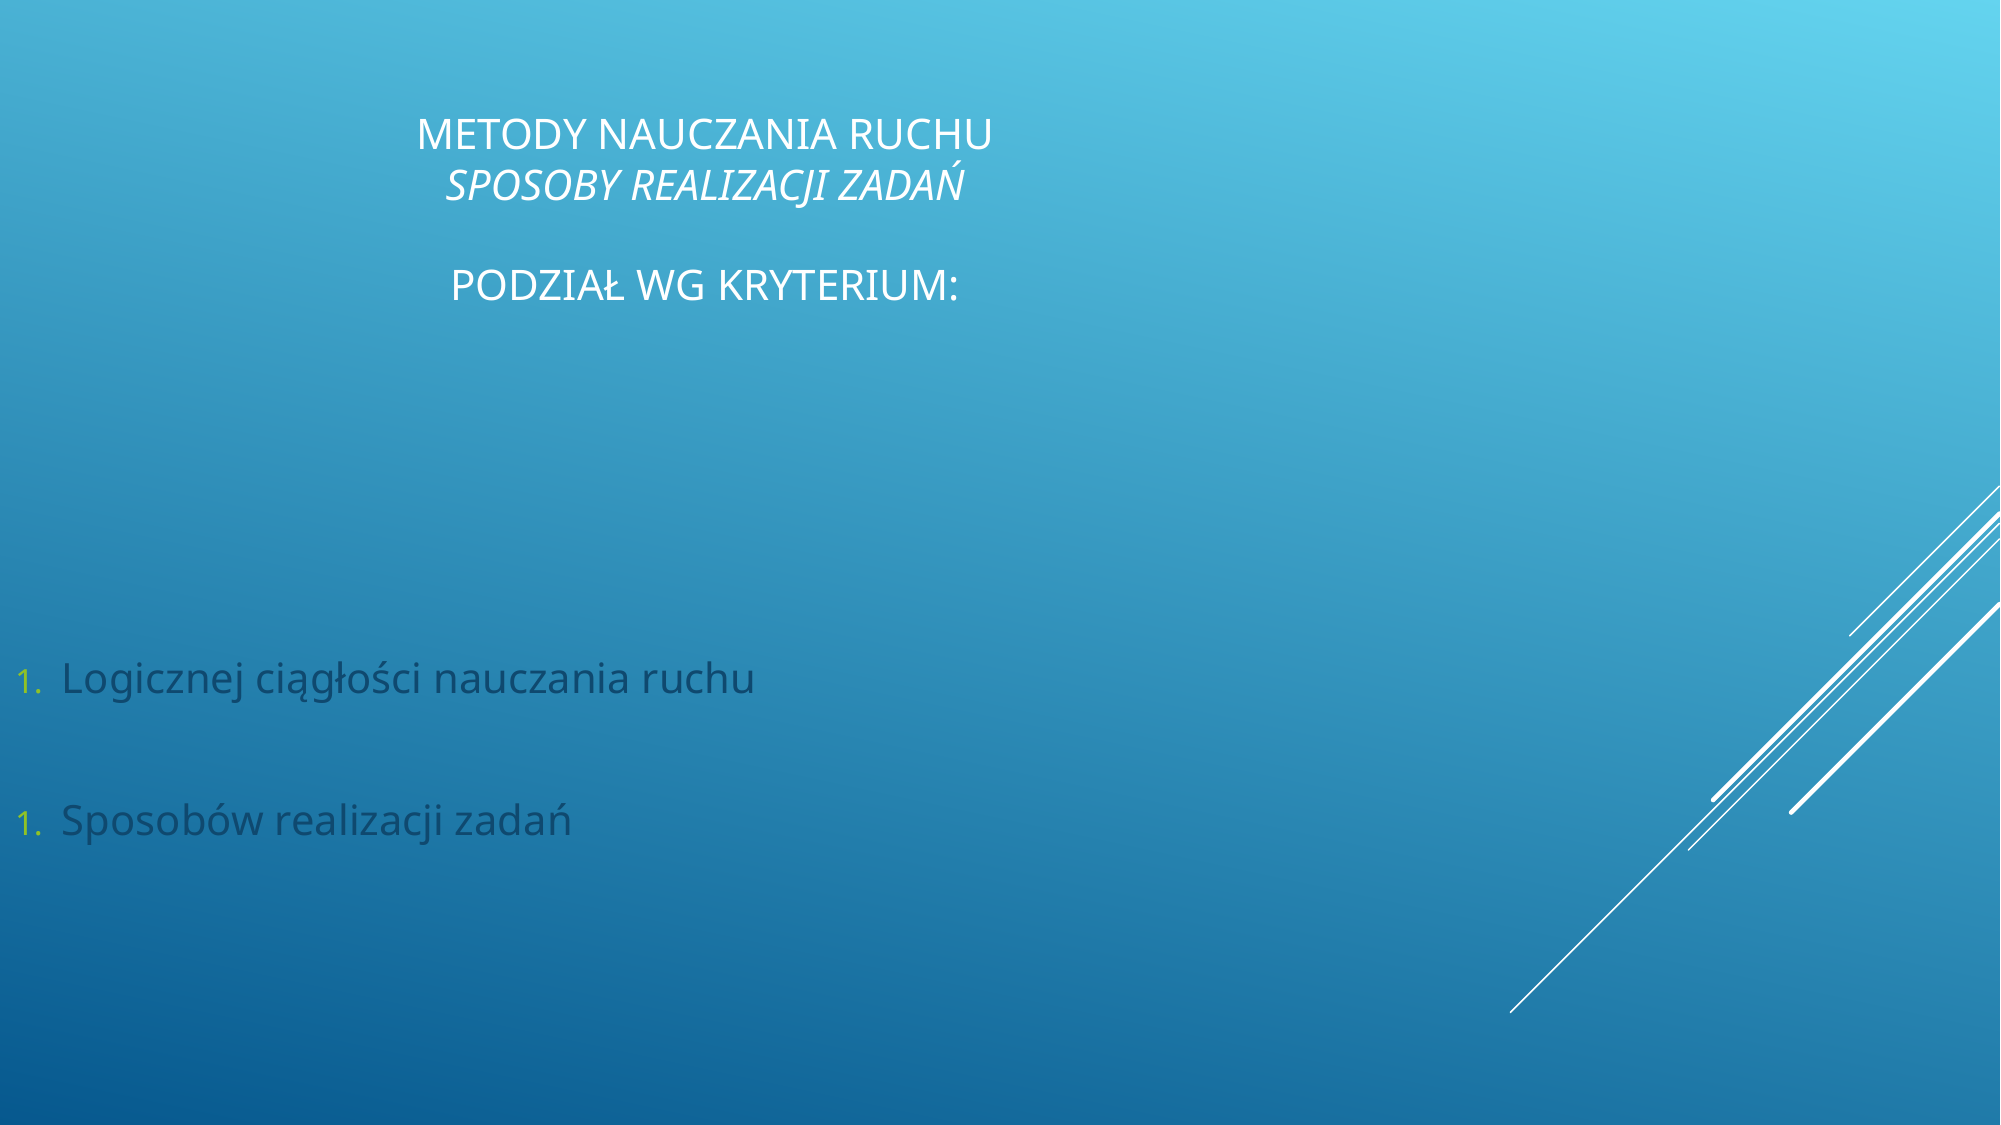

# METODY NAUCZANIA RUCHU sposoby realizacji zadań PODZIAŁ wg kryterium:
Logicznej ciągłości nauczania ruchu
Sposobów realizacji zadań